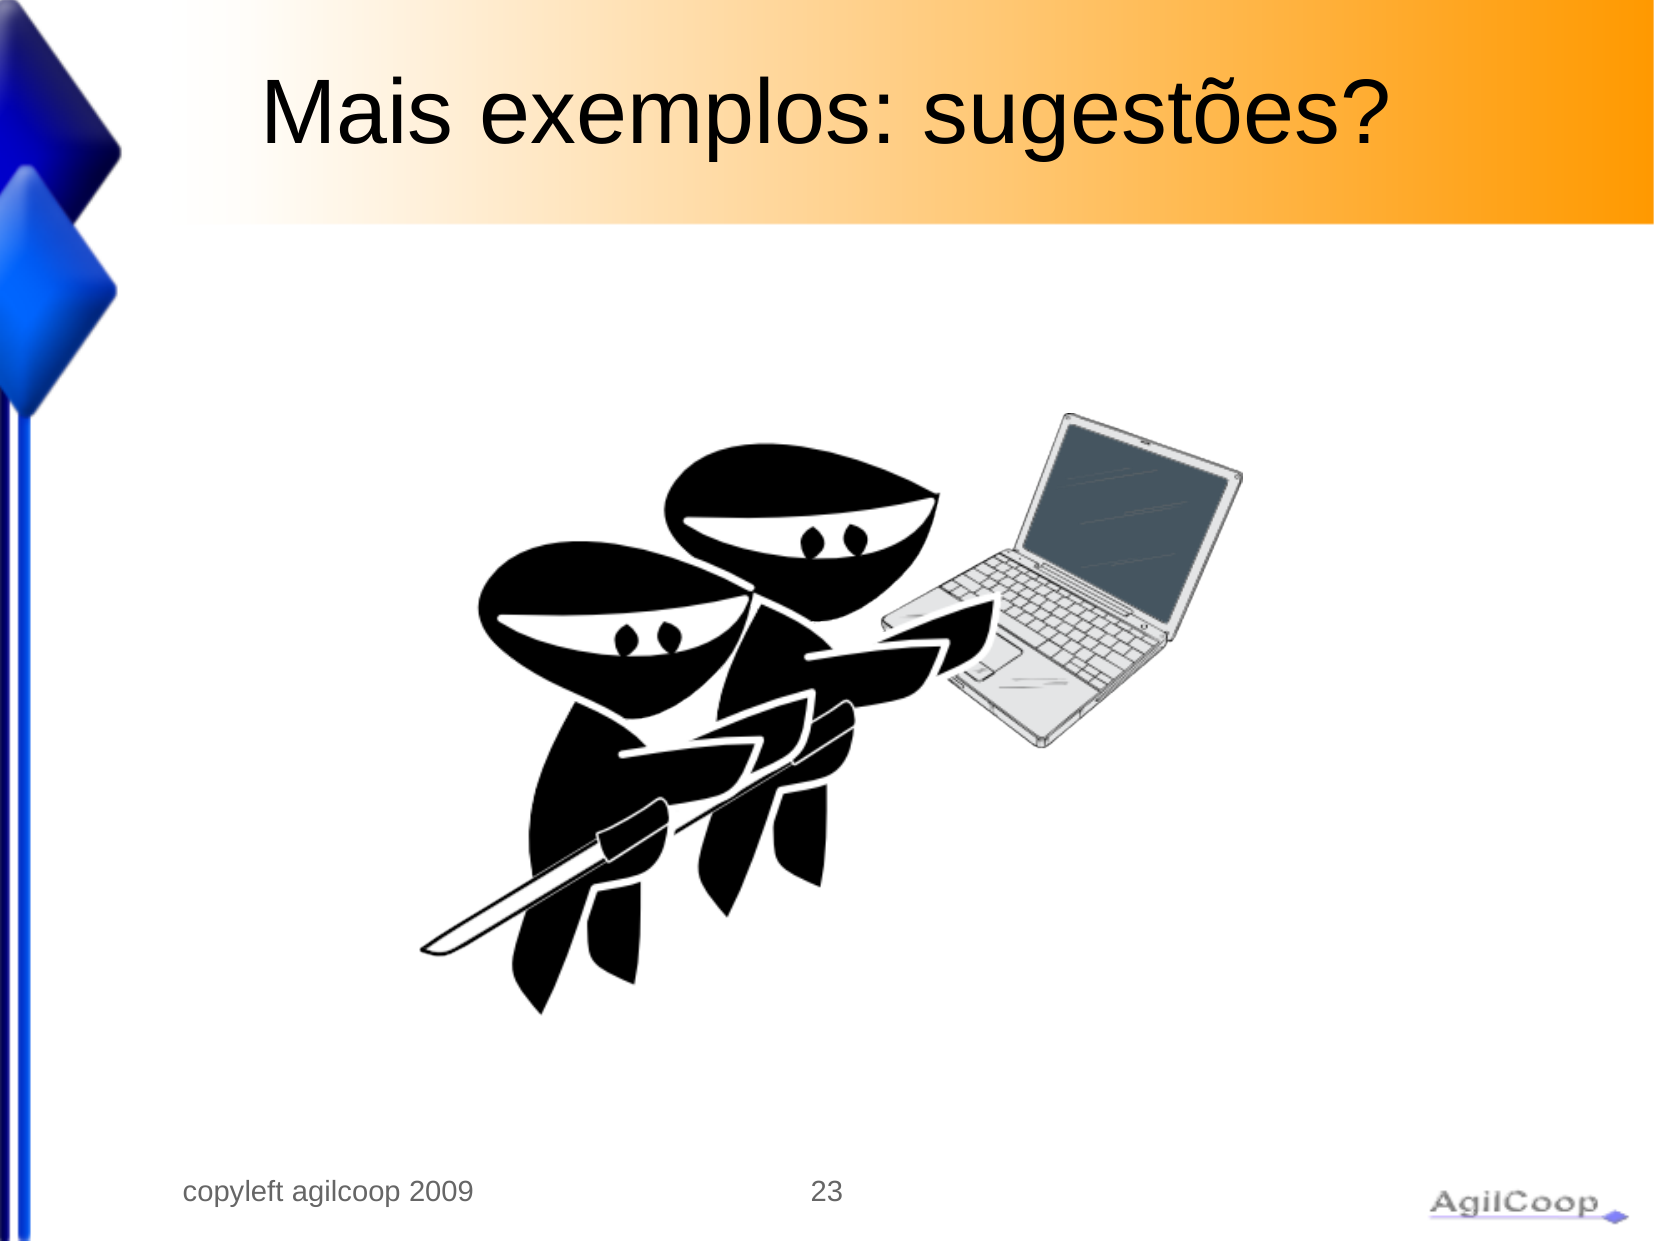

# Mais exemplos: sugestões?
copyleft agilcoop 2009
23